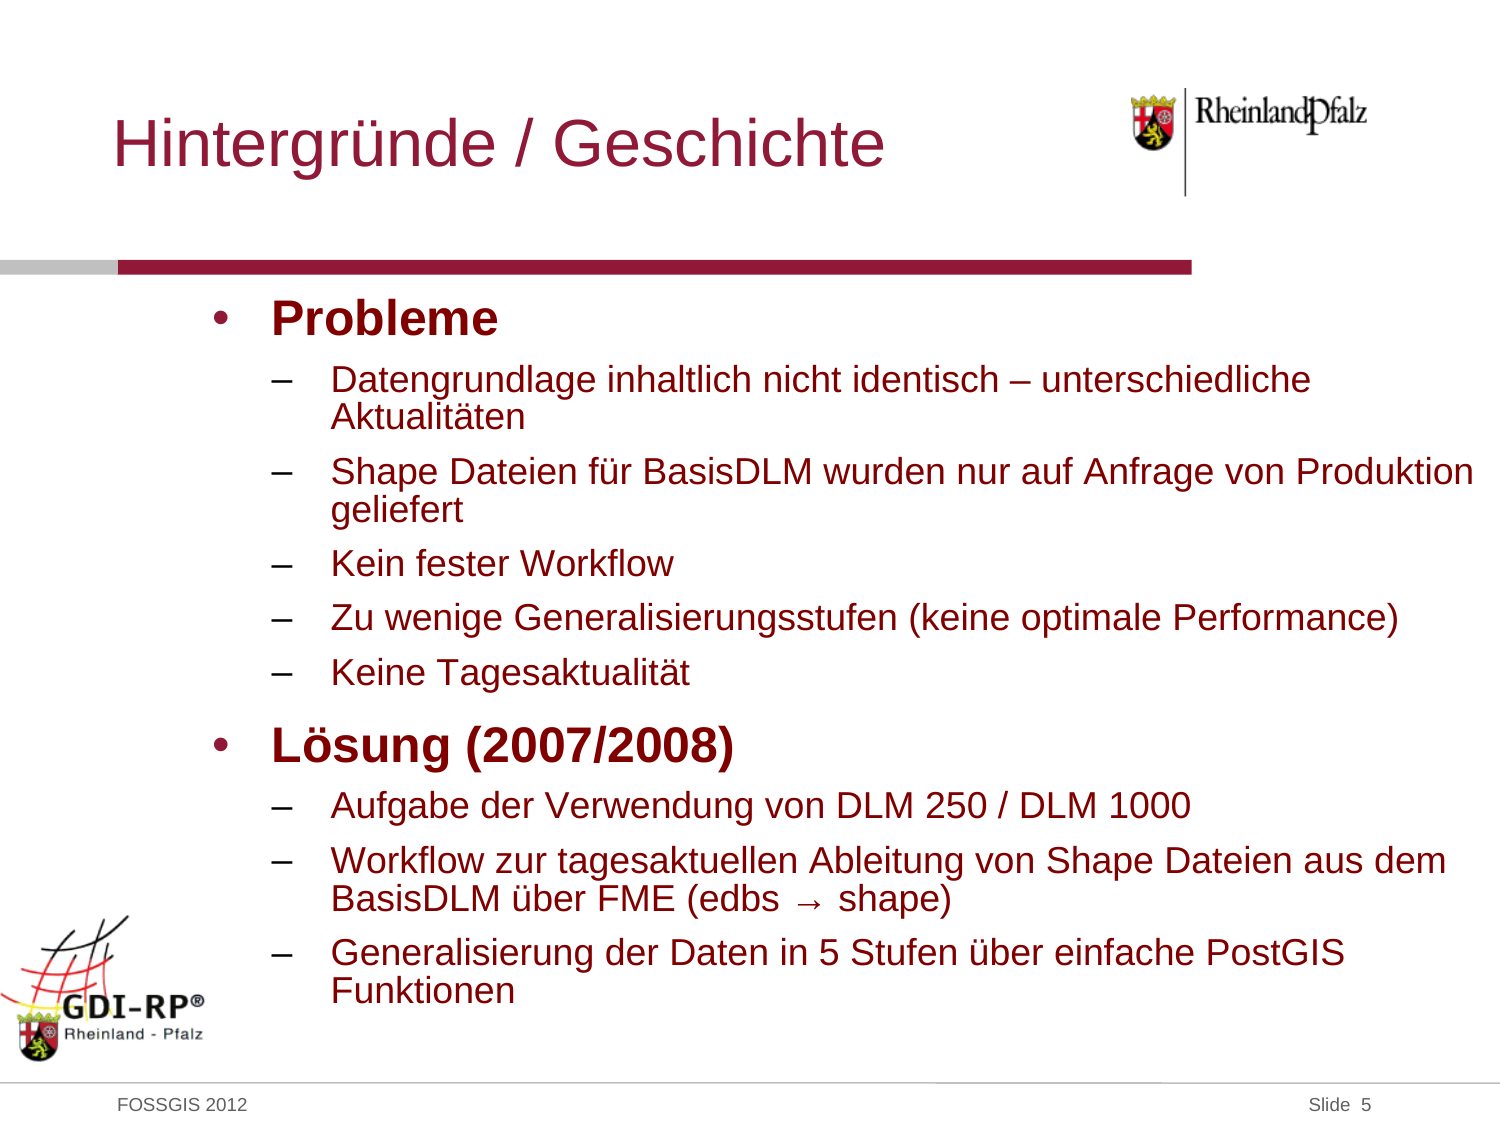

# Hintergründe / Geschichte
Probleme
Datengrundlage inhaltlich nicht identisch – unterschiedliche Aktualitäten
Shape Dateien für BasisDLM wurden nur auf Anfrage von Produktion geliefert
Kein fester Workflow
Zu wenige Generalisierungsstufen (keine optimale Performance)
Keine Tagesaktualität
Lösung (2007/2008)
Aufgabe der Verwendung von DLM 250 / DLM 1000
Workflow zur tagesaktuellen Ableitung von Shape Dateien aus dem BasisDLM über FME (edbs → shape)
Generalisierung der Daten in 5 Stufen über einfache PostGIS Funktionen